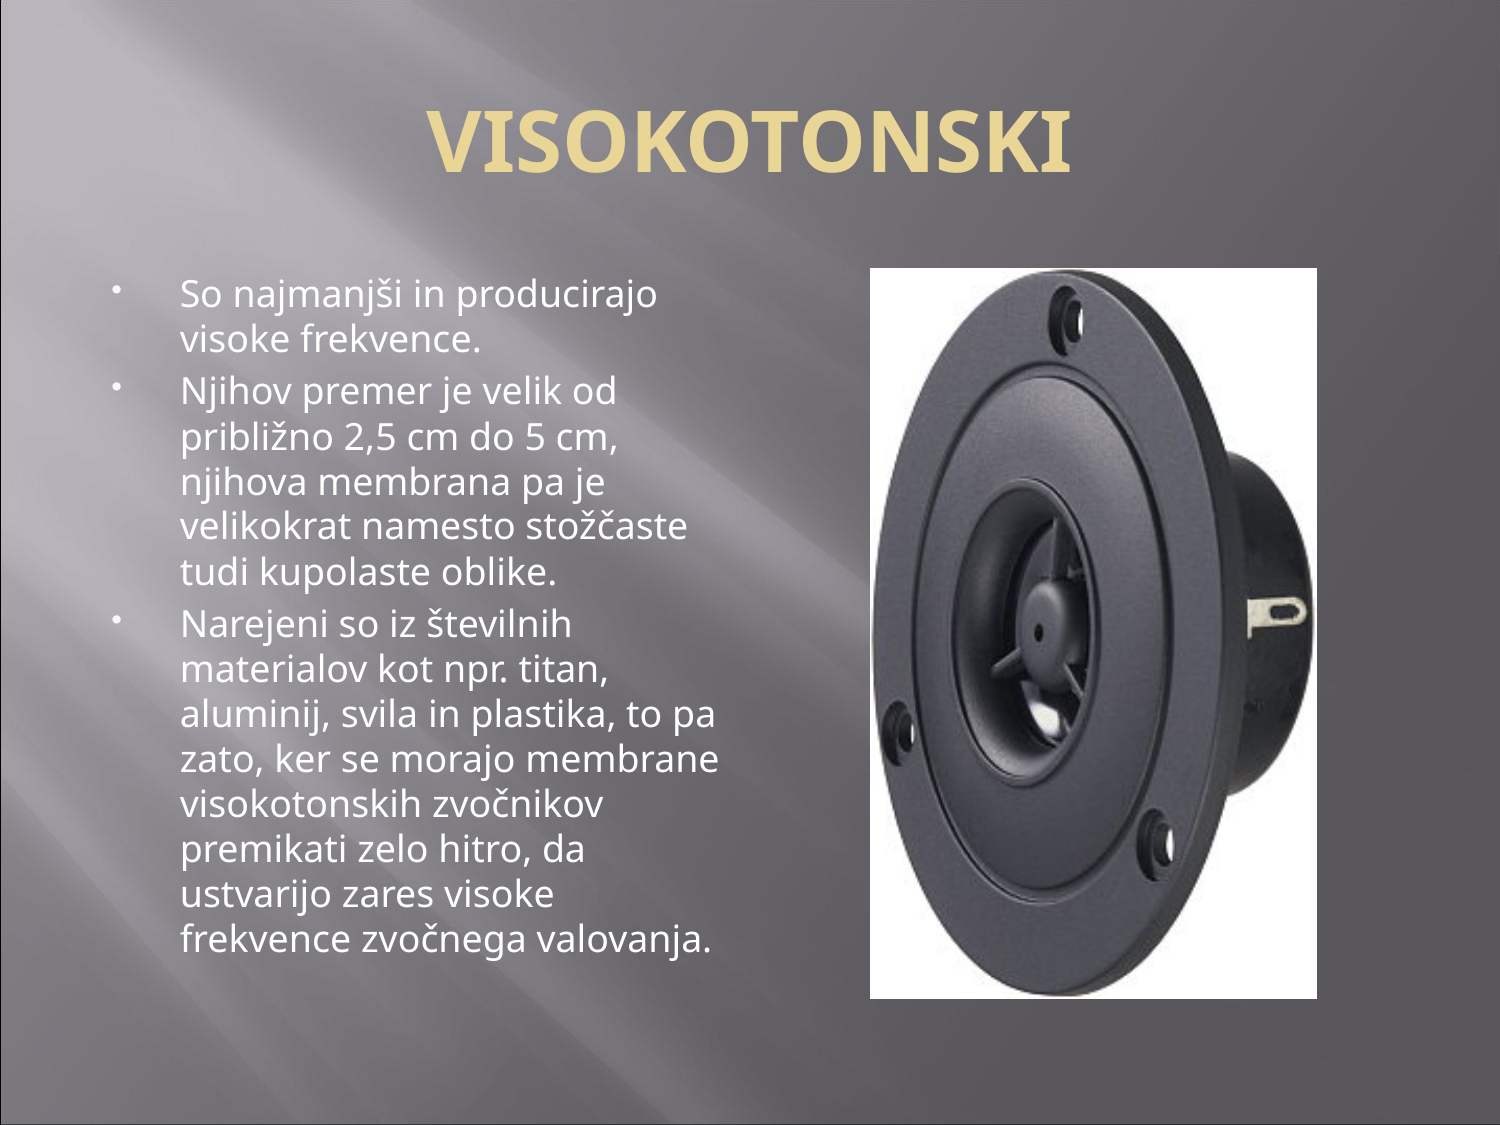

# VISOKOTONSKI
So najmanjši in producirajo visoke frekvence.
Njihov premer je velik od približno 2,5 cm do 5 cm, njihova membrana pa je velikokrat namesto stožčaste tudi kupolaste oblike.
Narejeni so iz številnih materialov kot npr. titan, aluminij, svila in plastika, to pa zato, ker se morajo membrane visokotonskih zvočnikov premikati zelo hitro, da ustvarijo zares visoke frekvence zvočnega valovanja.